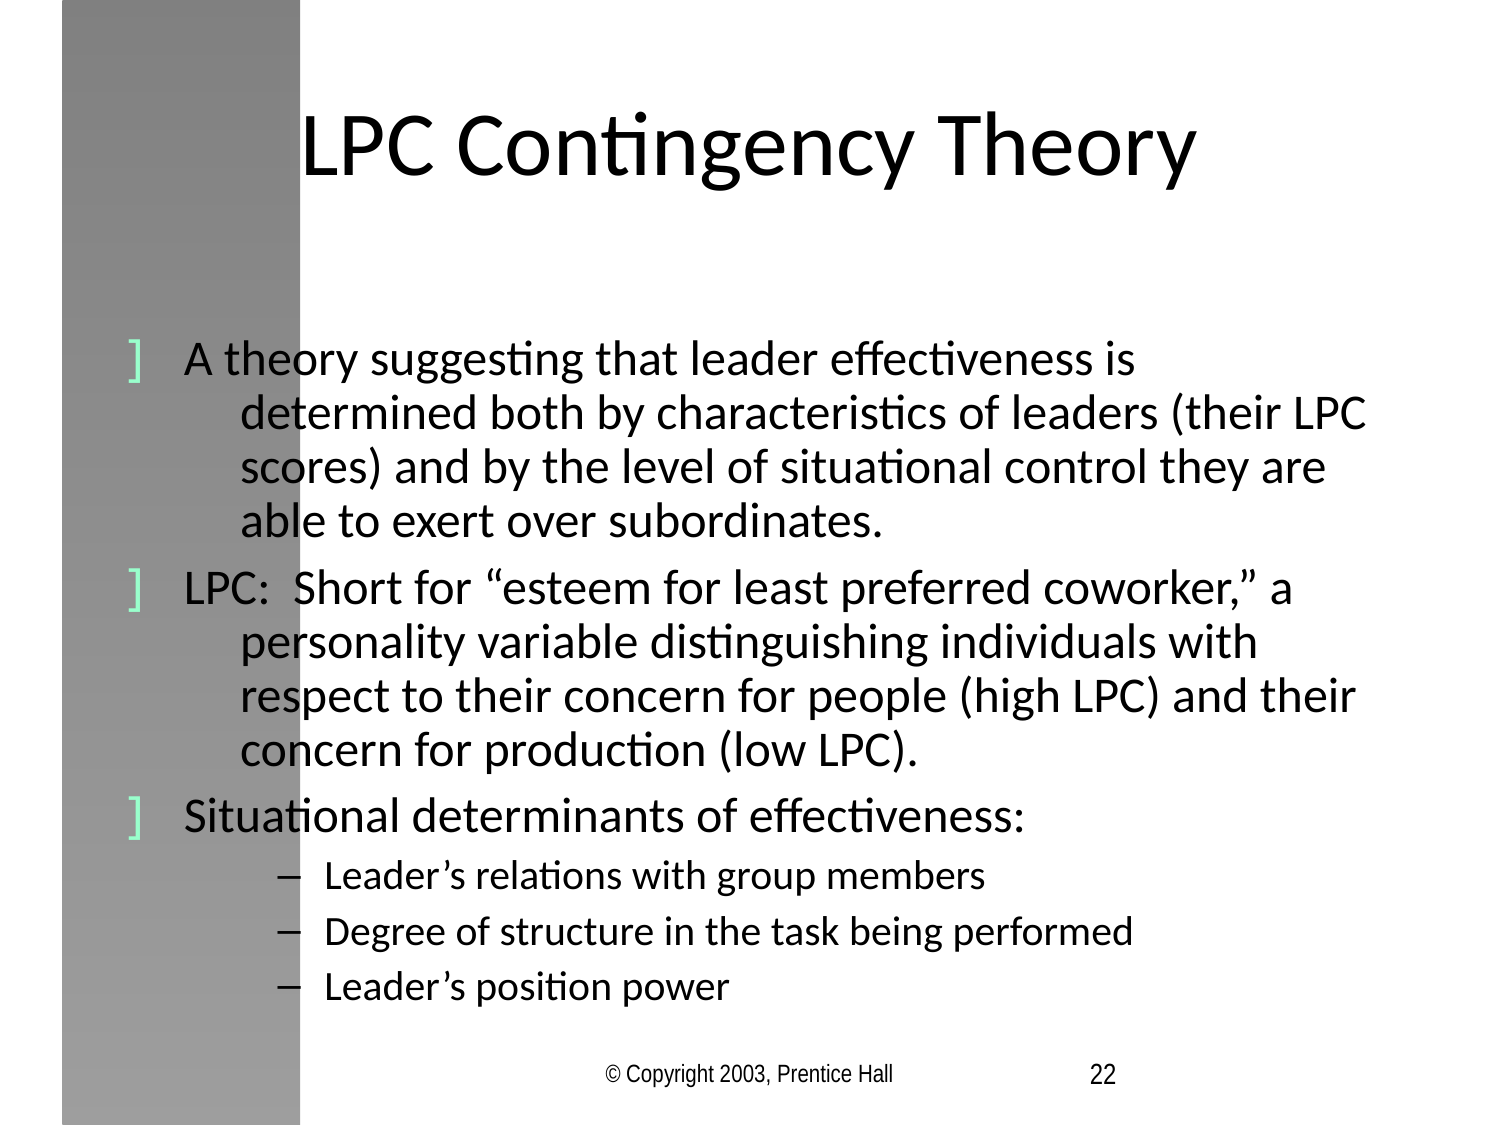

# LPC Contingency Theory
A theory suggesting that leader effectiveness is determined both by characteristics of leaders (their LPC scores) and by the level of situational control they are able to exert over subordinates.
LPC: Short for “esteem for least preferred coworker,” a personality variable distinguishing individuals with respect to their concern for people (high LPC) and their concern for production (low LPC).
Situational determinants of effectiveness:
Leader’s relations with group members
Degree of structure in the task being performed
Leader’s position power
© Copyright 2003, Prentice Hall